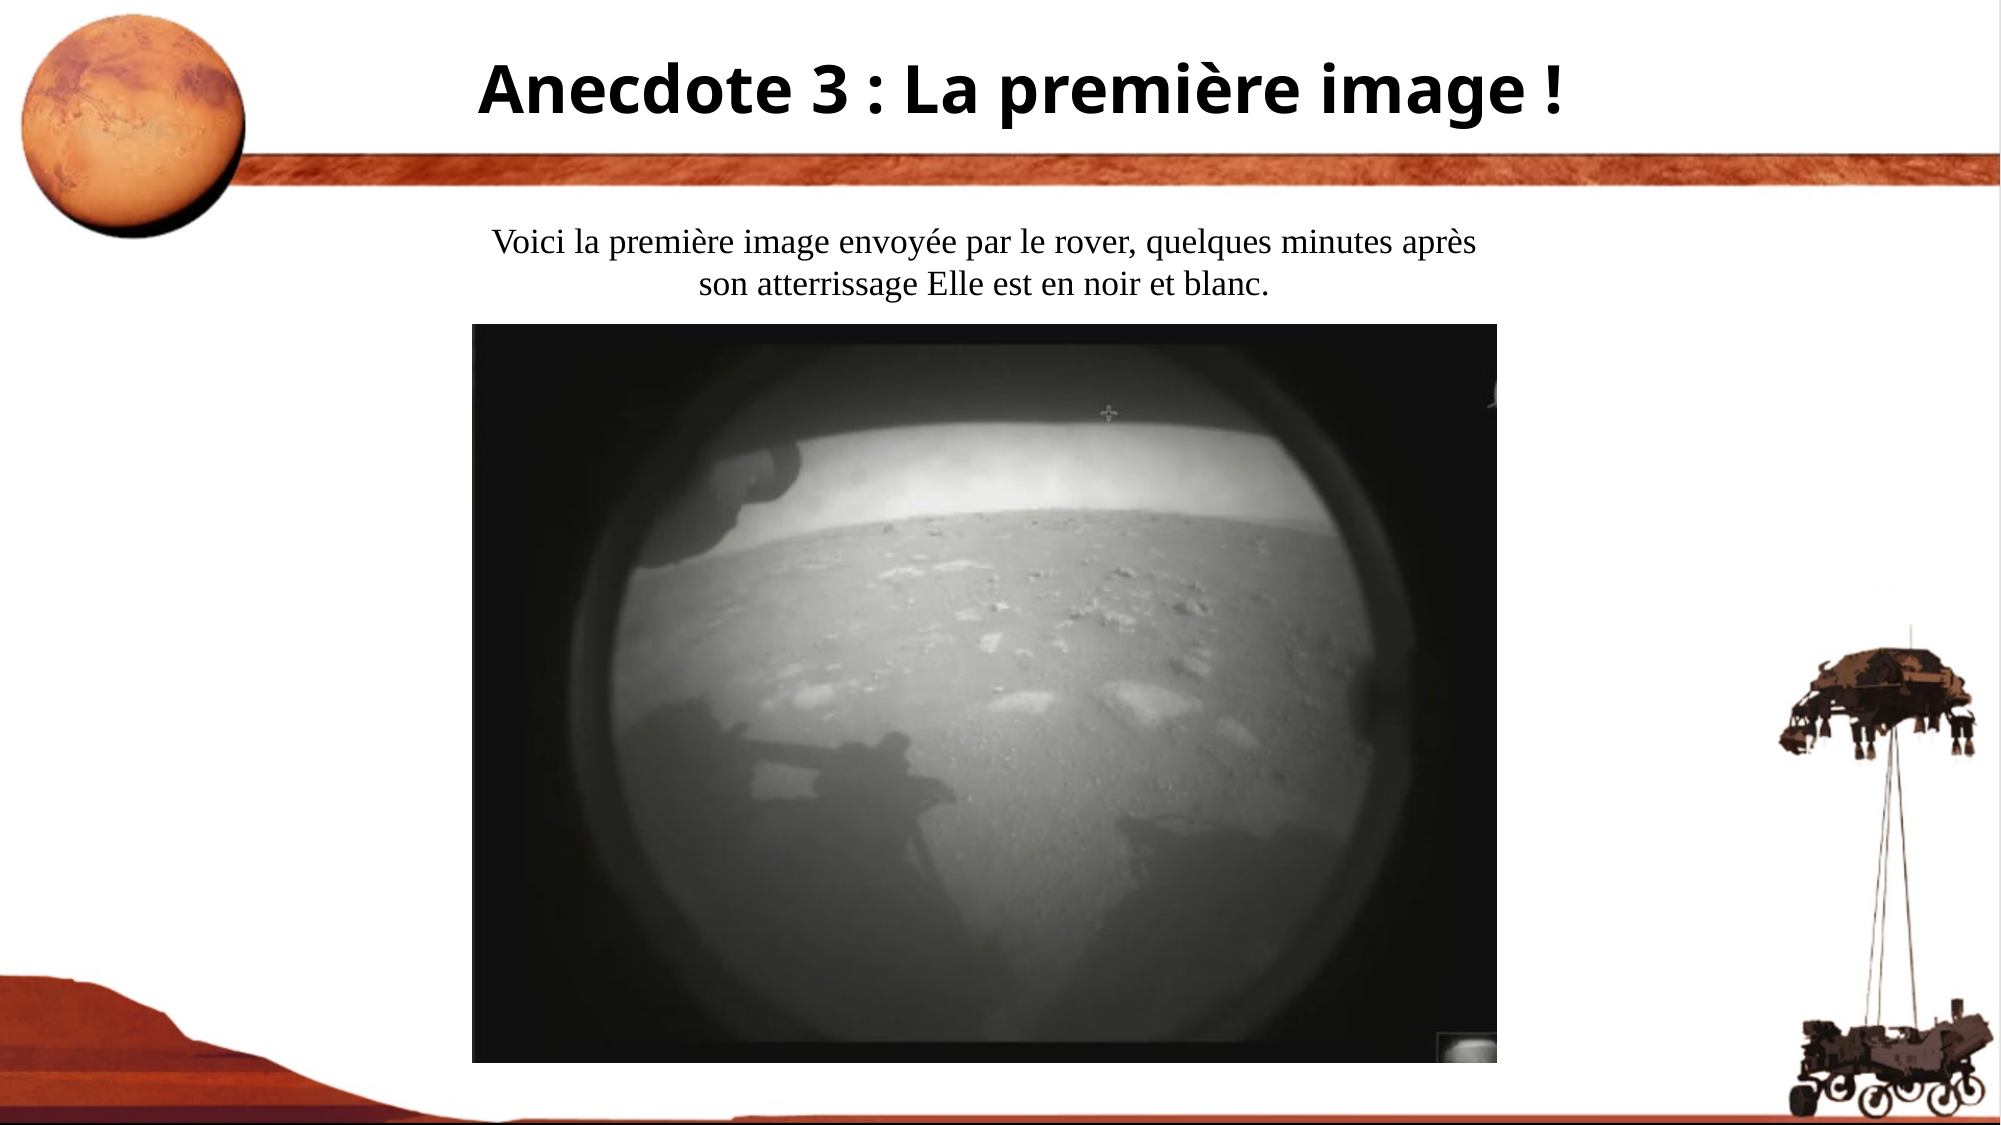

Anecdote 3 : La première image !
Voici la première image envoyée par le rover, quelques minutes après son atterrissage Elle est en noir et blanc.